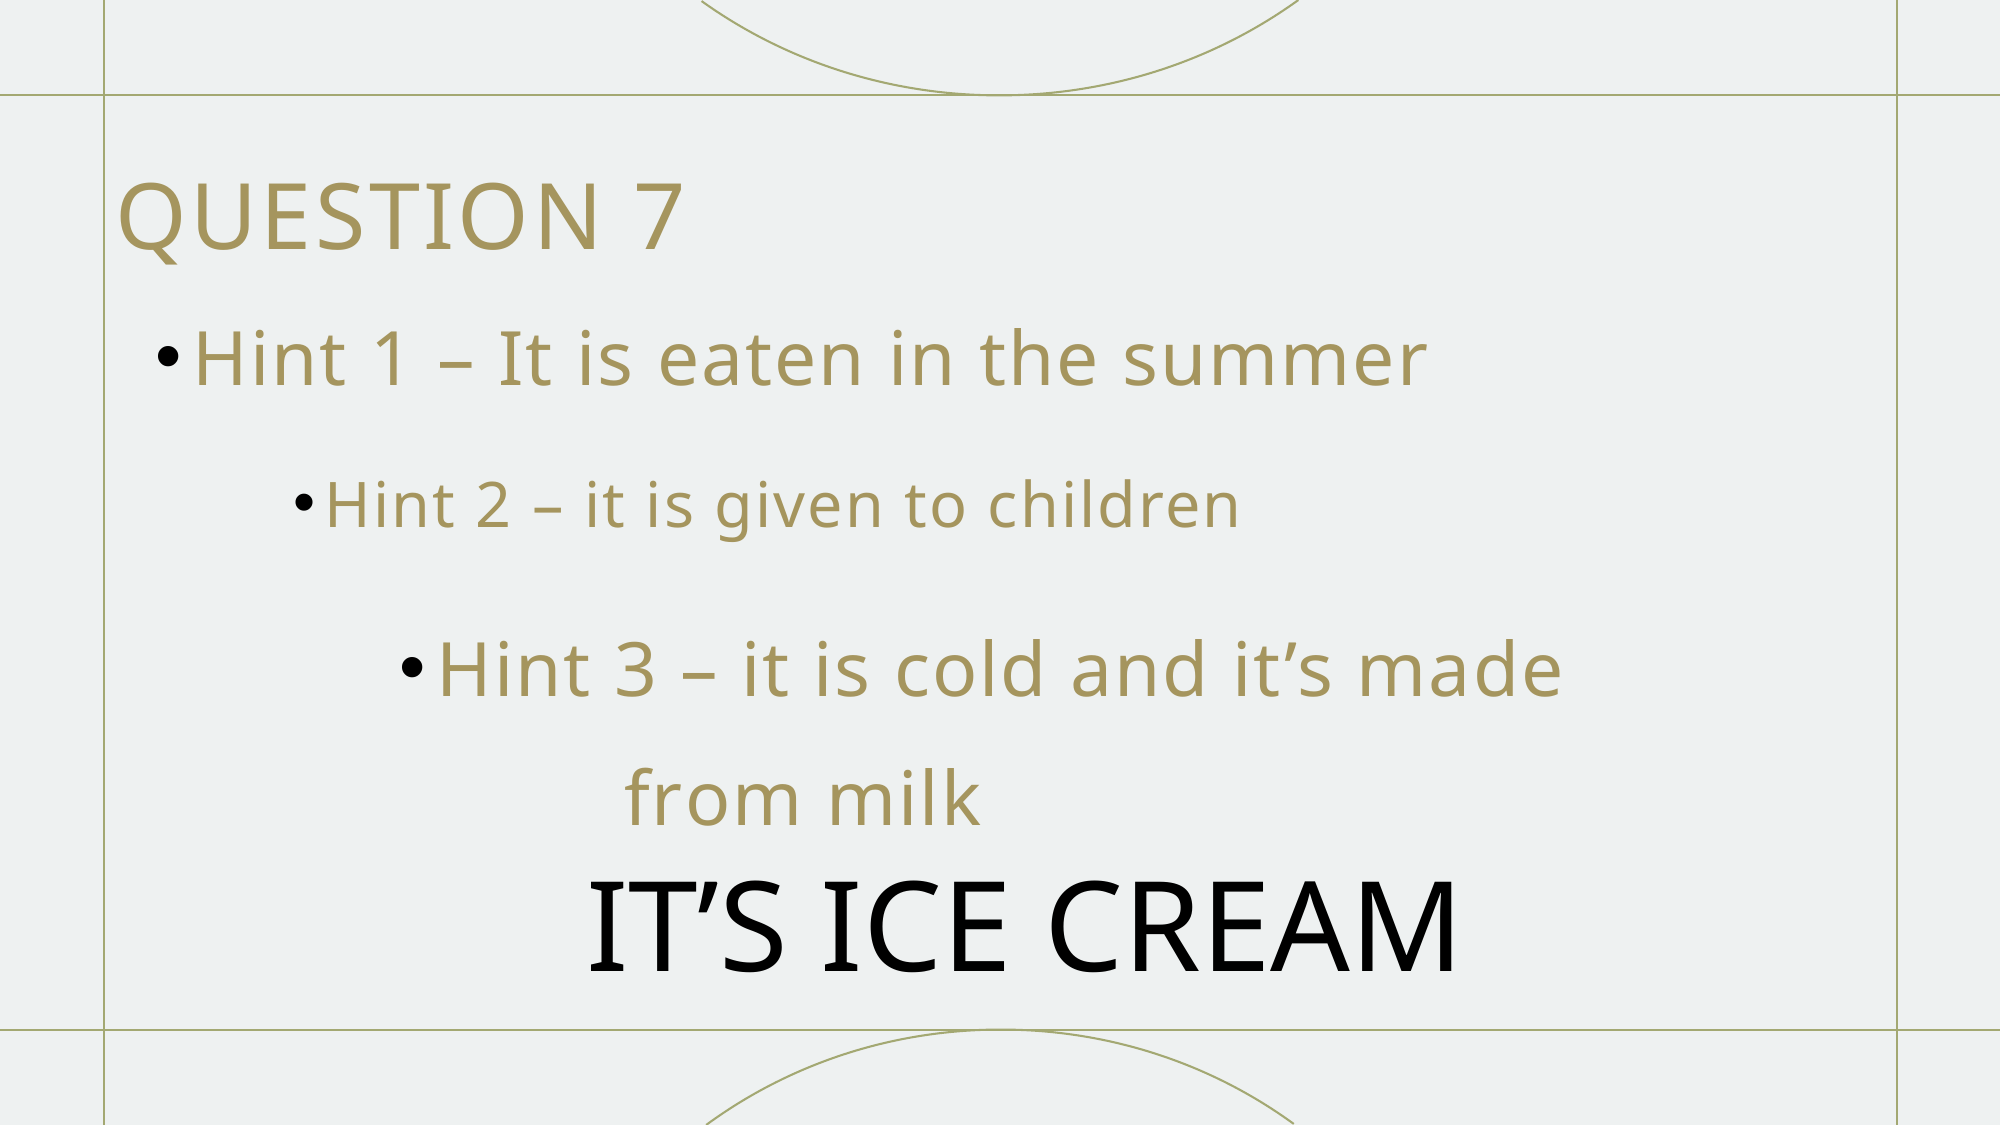

# QUESTION 7
Hint 1 – It is eaten in the summer
Hint 2 – it is given to children
Hint 3 – it is cold and it’s made
			from milk
IT’S ICE CREAM